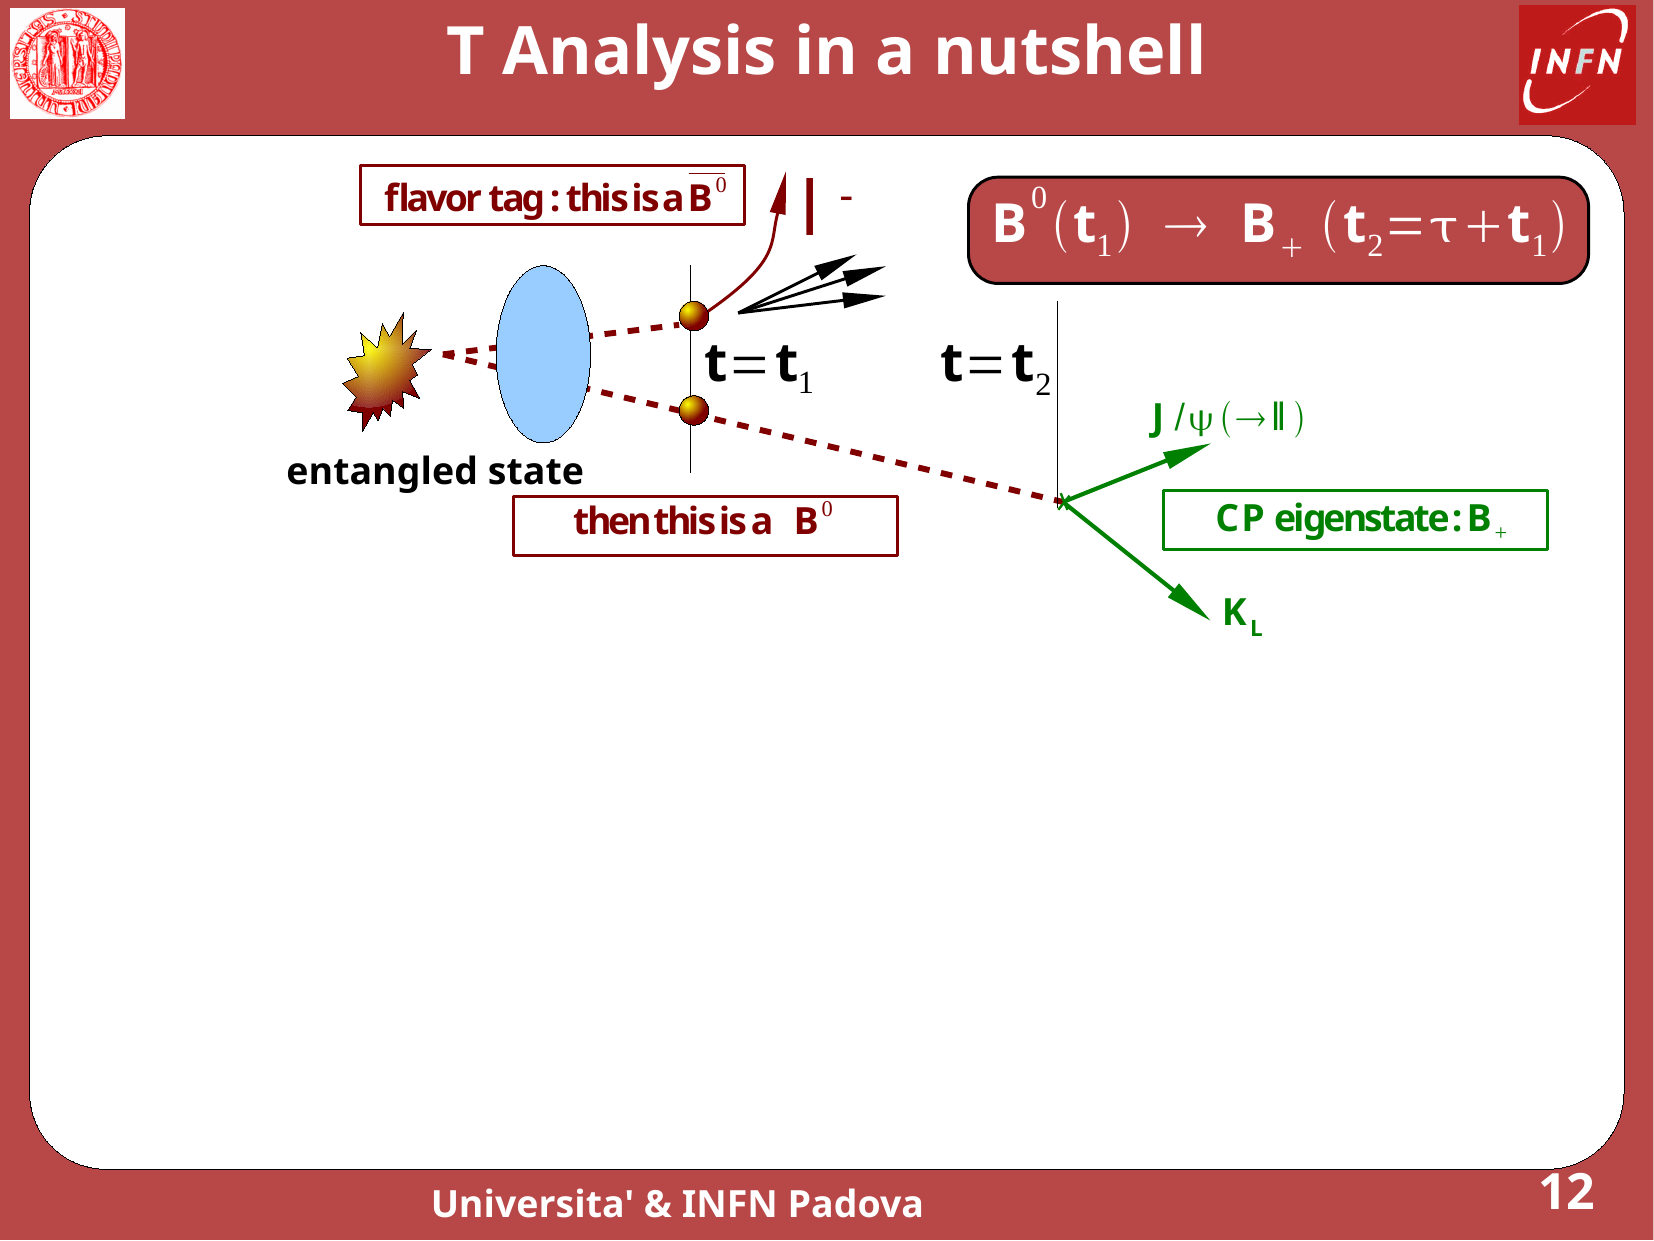

# T Analysis in a nutshell
l -
entangled state